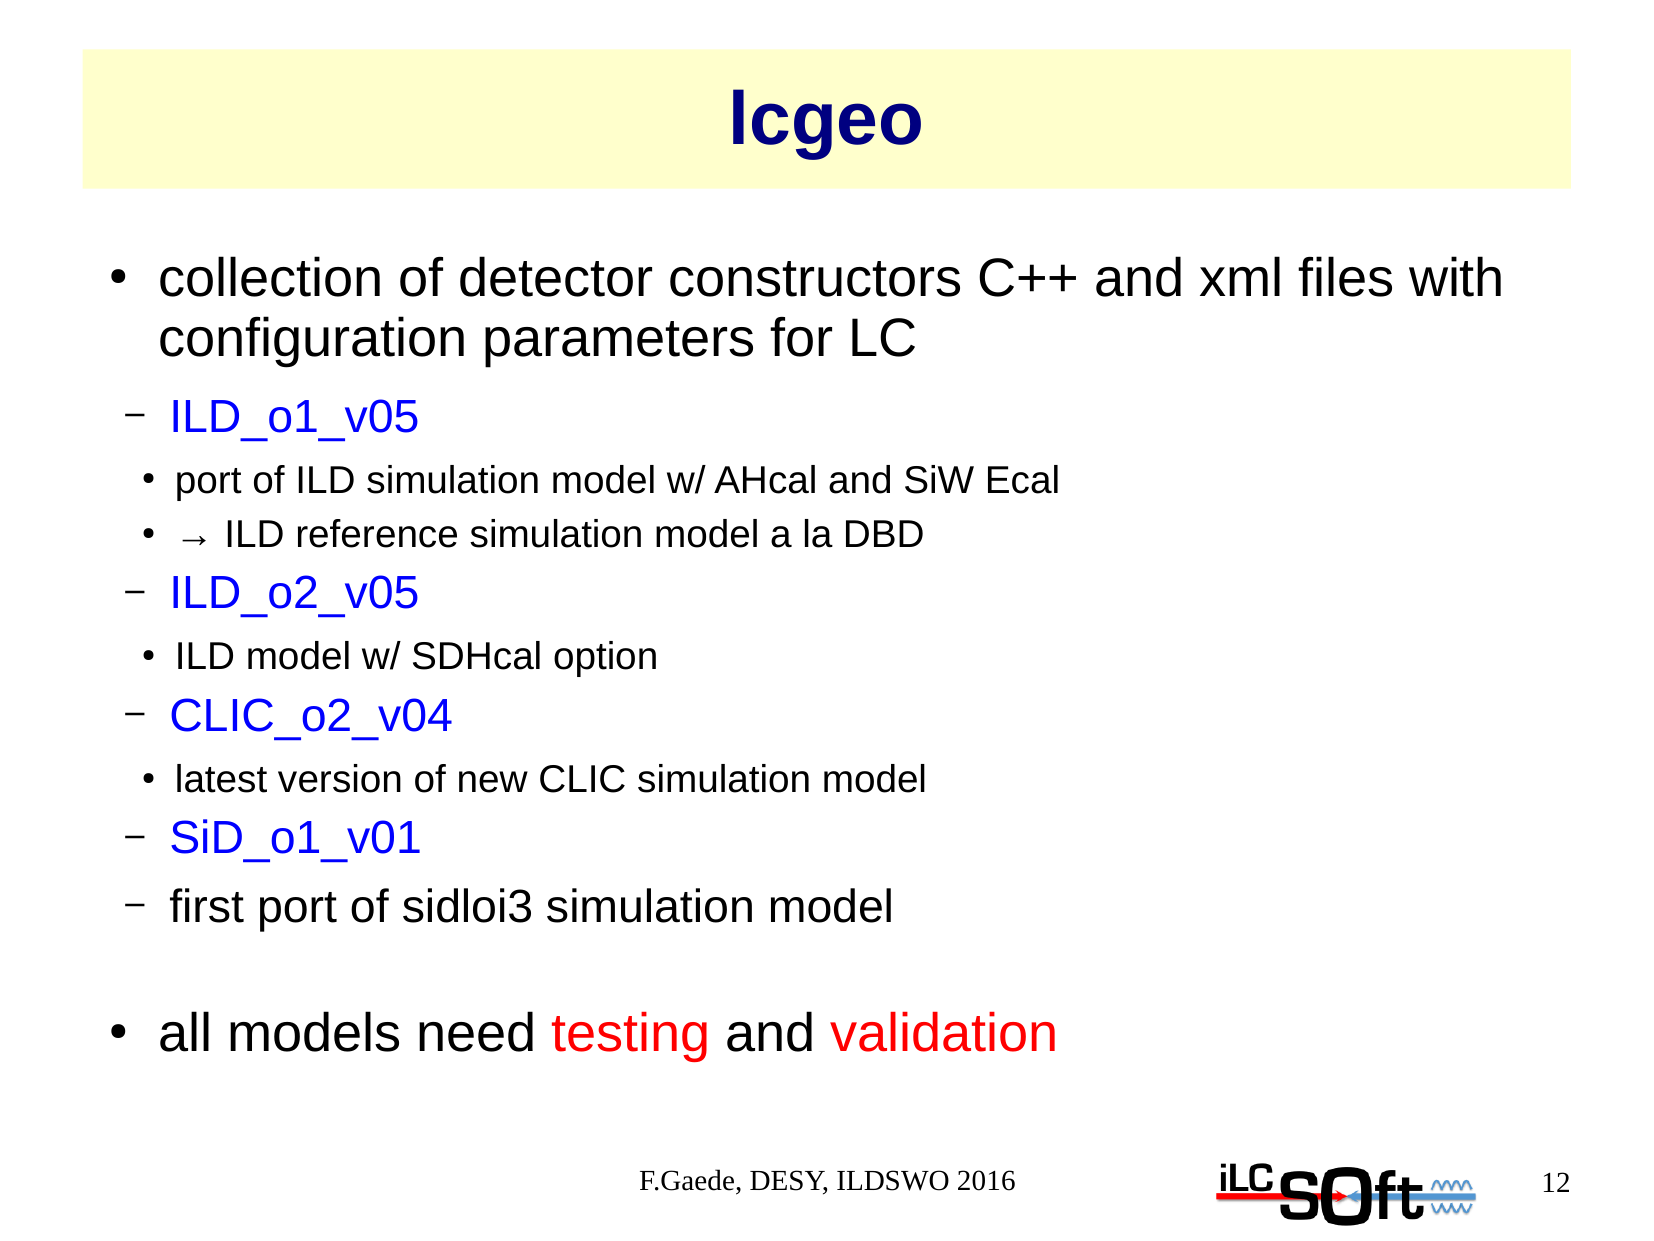

# lcgeo
collection of detector constructors C++ and xml files with configuration parameters for LC
ILD_o1_v05
port of ILD simulation model w/ AHcal and SiW Ecal
→ ILD reference simulation model a la DBD
ILD_o2_v05
ILD model w/ SDHcal option
CLIC_o2_v04
latest version of new CLIC simulation model
SiD_o1_v01
first port of sidloi3 simulation model
all models need testing and validation
12